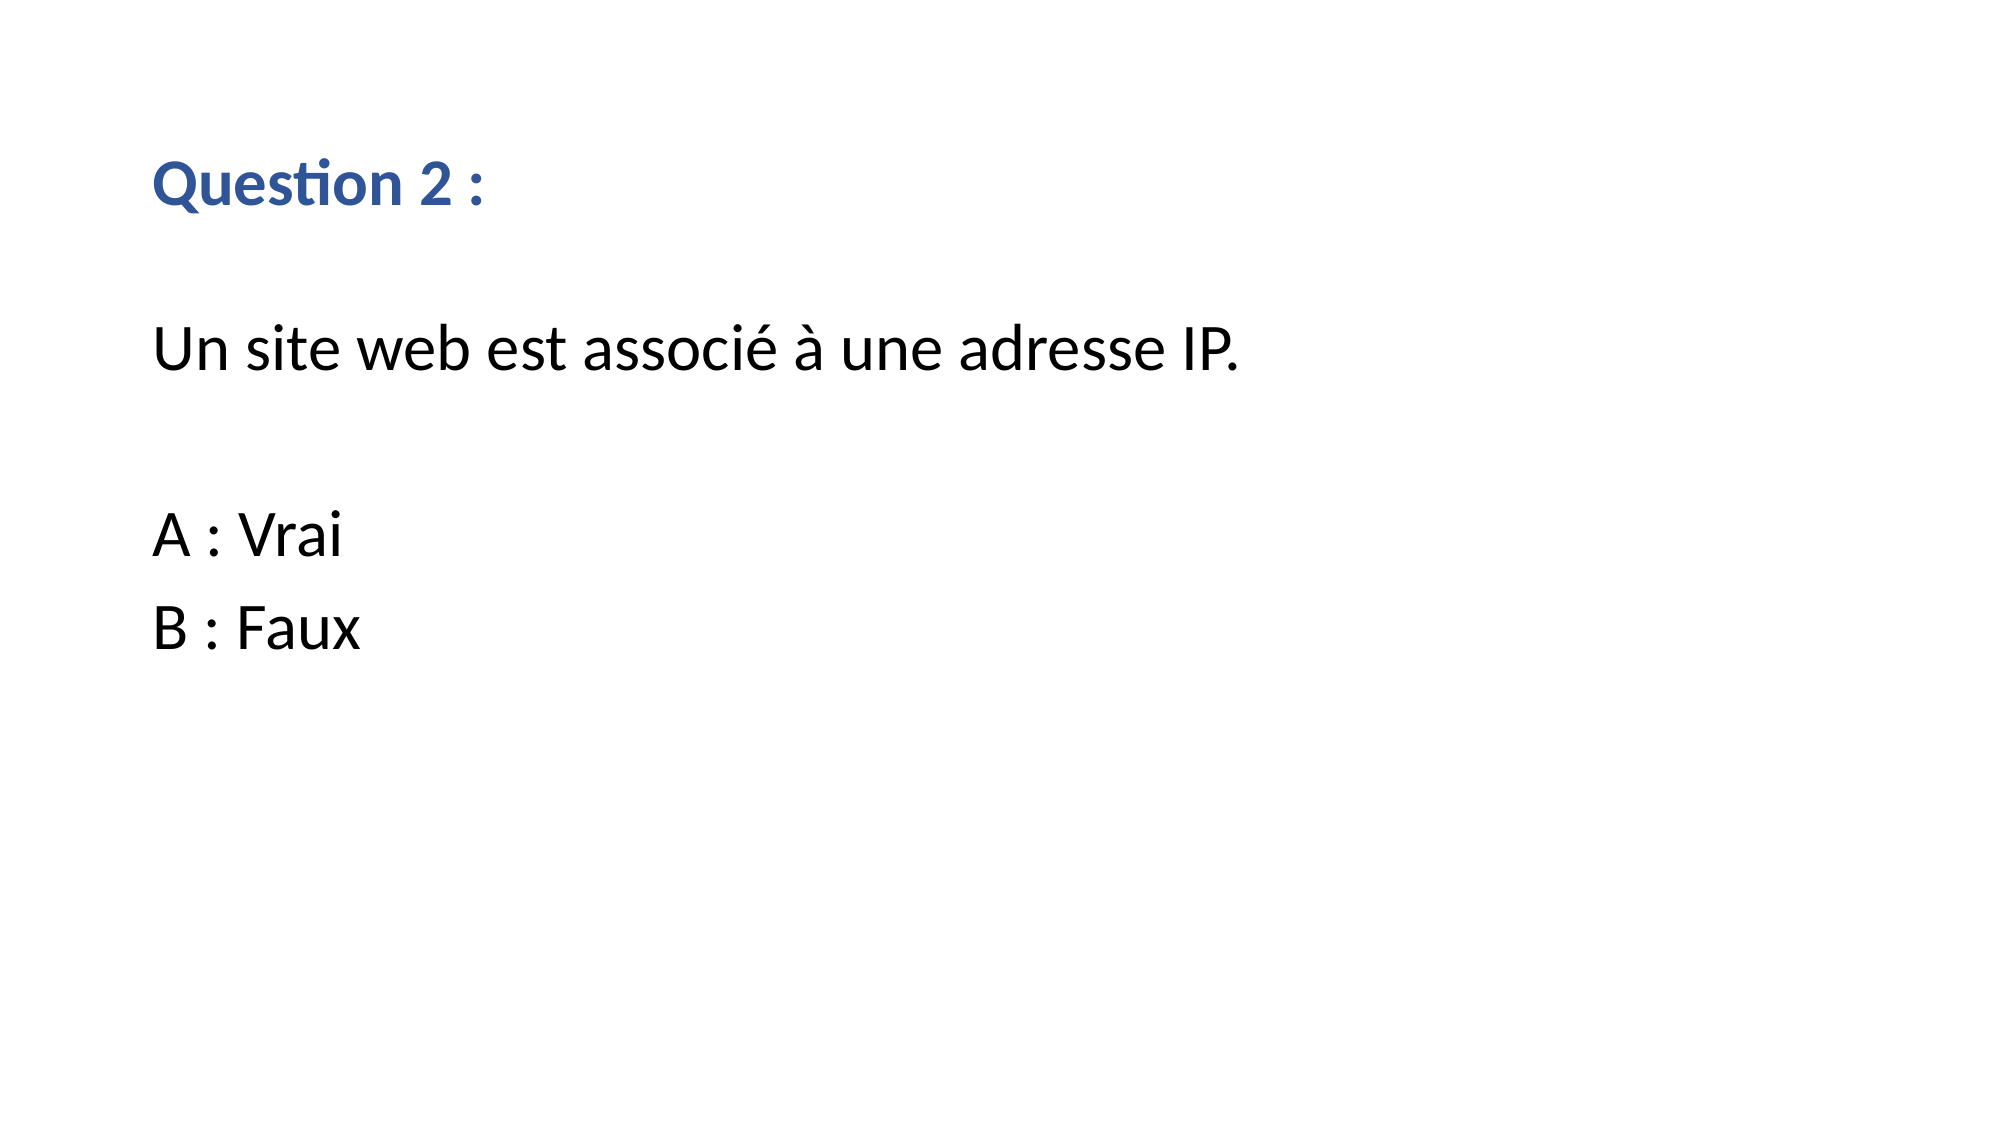

# Question 2 :
Un site web est associé à une adresse IP.
A : Vrai
B : Faux